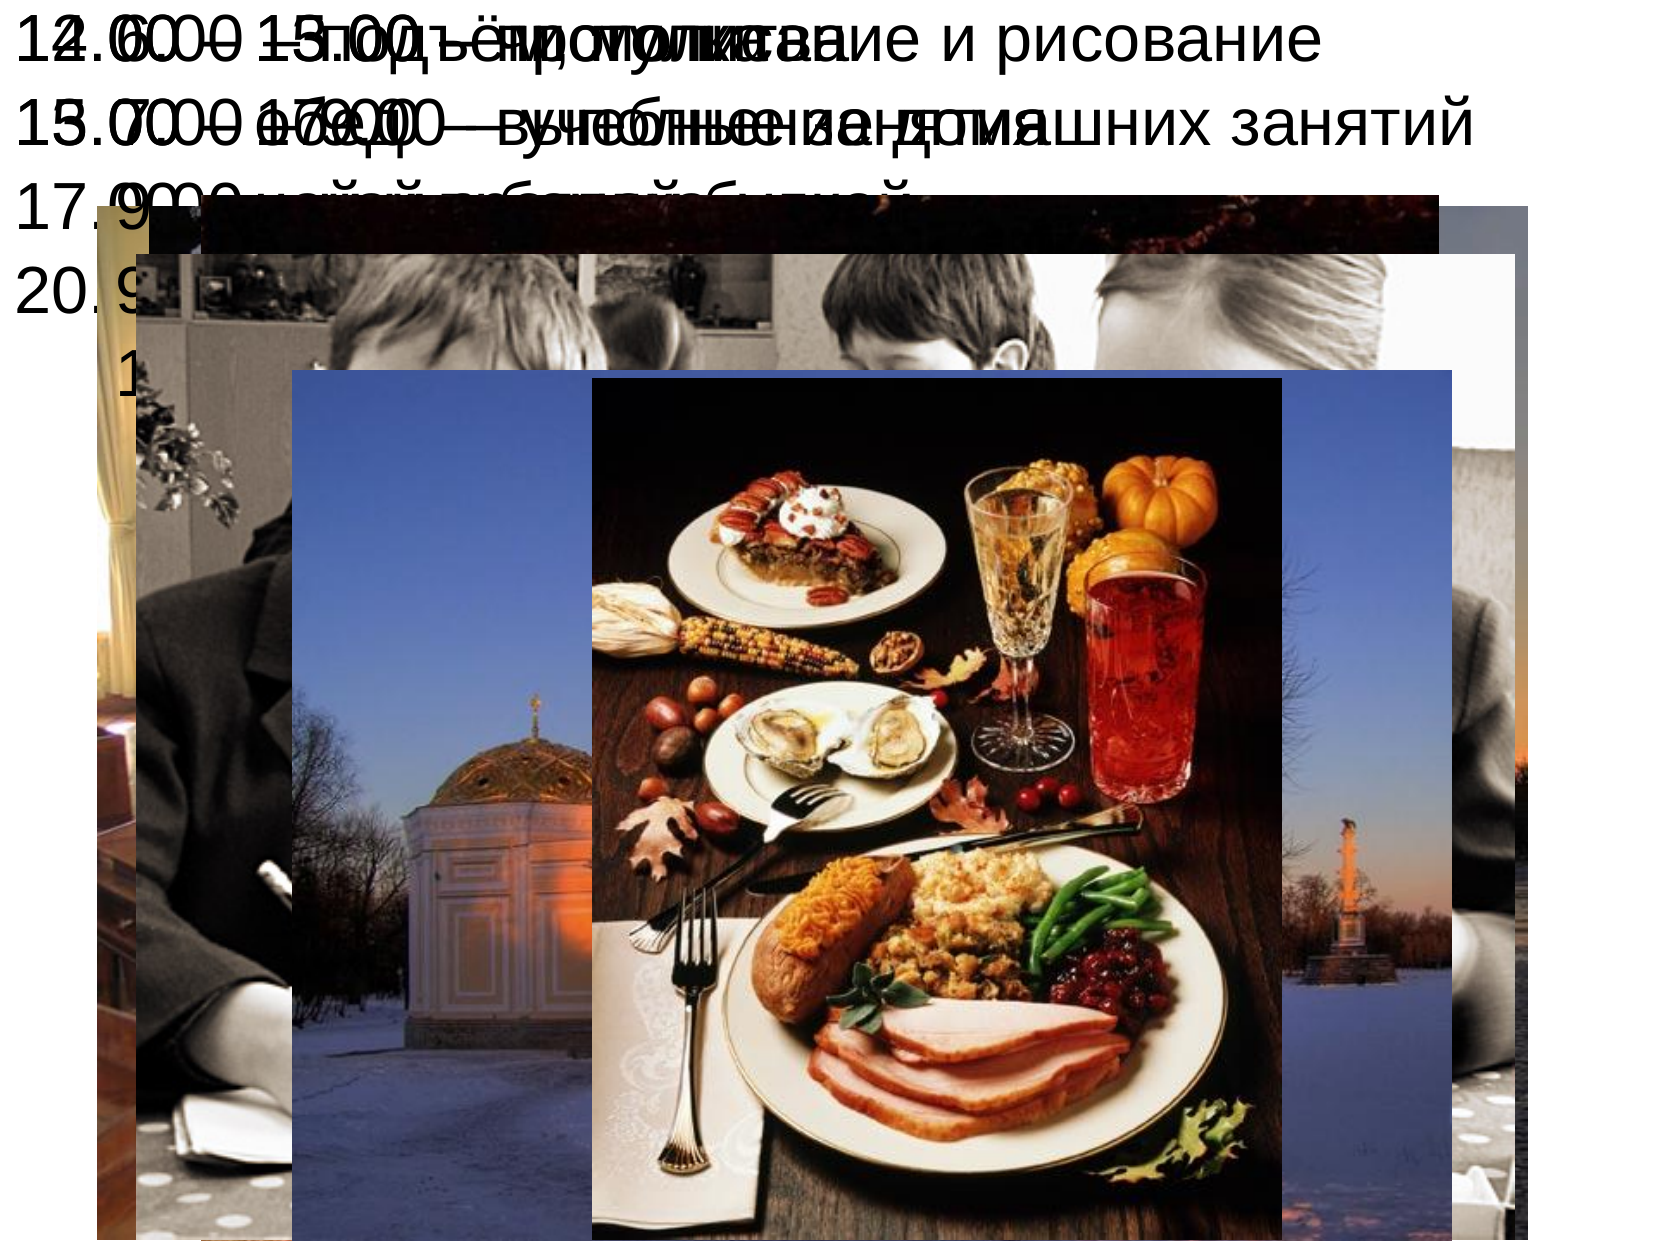

6.00 – подъём, молитва
7.00 – 9.00 – учебные занятия
9.00 – чай с белой булкой
9.00 – 10.00 – прогулка
10.00 – 12.00 – занятия
14.00 – 15.00 – чистописание и рисование
15.00 – 17.00 – выполнение домашних занятий
17.00 – чай и прогулка
20.30 - ужин
12.00 – 13.00 – прогулка
13.00 – обед
#